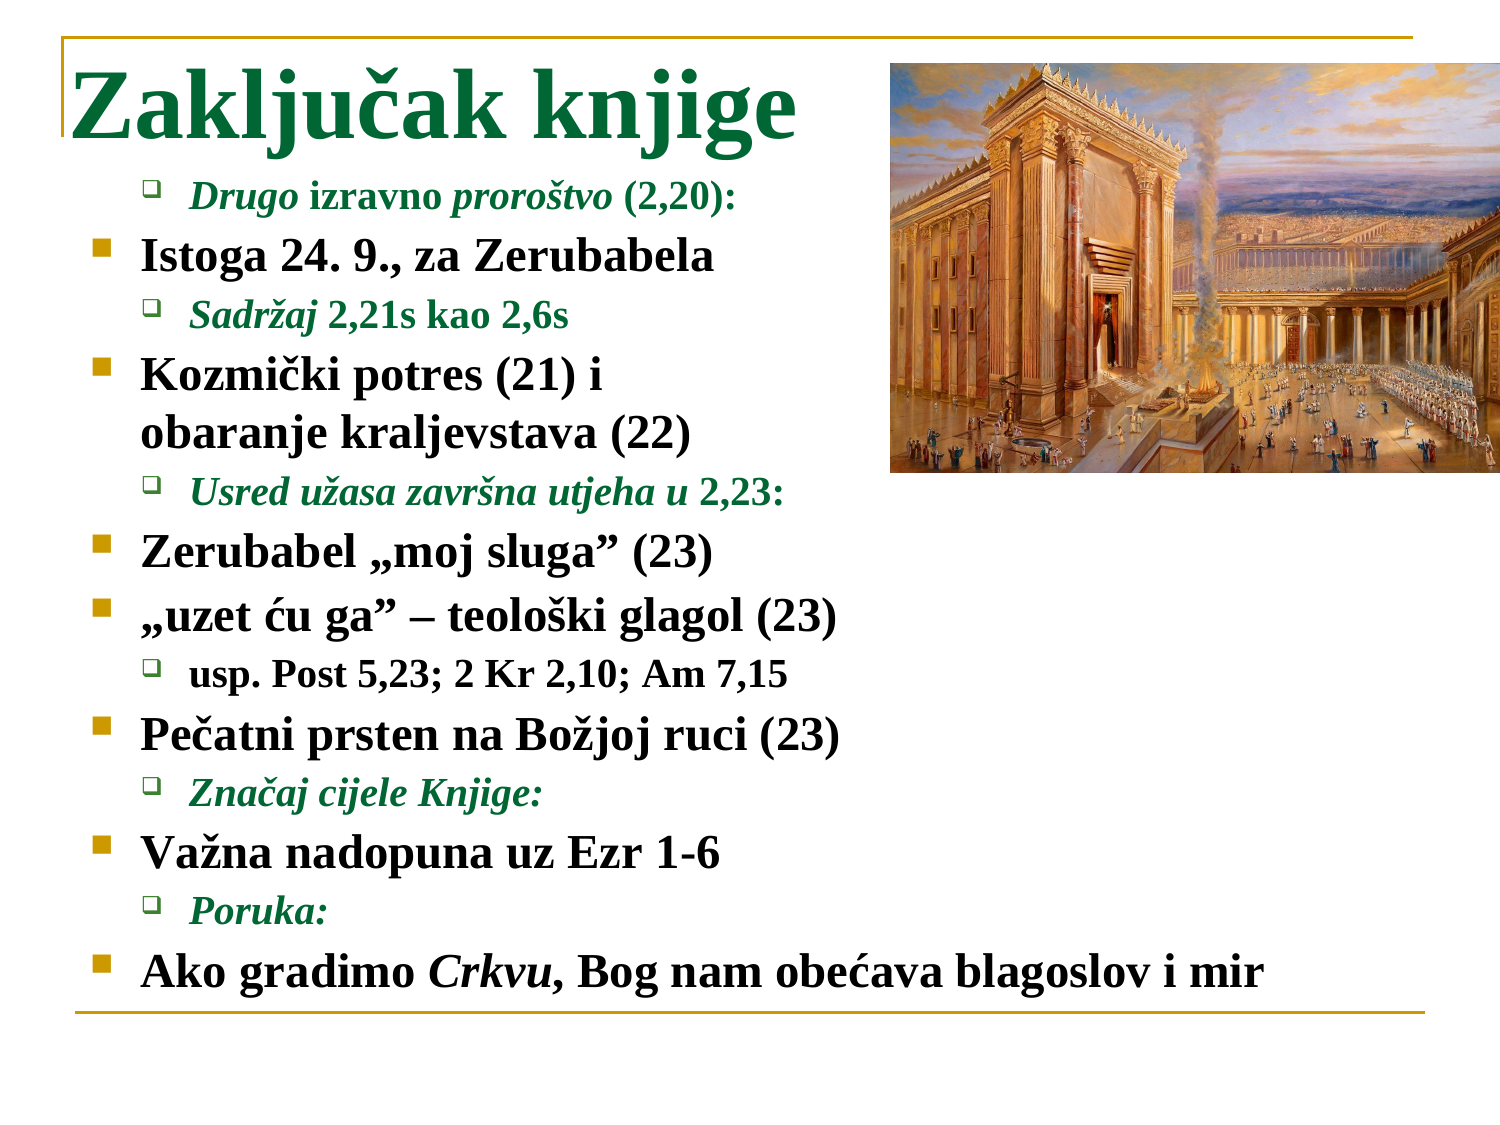

# Zaključak knjige
Drugo izravno proroštvo (2,20):
Istoga 24. 9., za Zerubabela
Sadržaj 2,21s kao 2,6s
Kozmički potres (21) i
obaranje kraljevstava (22)
Usred užasa završna utjeha u 2,23:
Zerubabel „moj sluga” (23)
„uzet ću ga” – teološki glagol (23)
usp. Post 5,23; 2 Kr 2,10; Am 7,15
Pečatni prsten na Božjoj ruci (23)
Značaj cijele Knjige:
Važna nadopuna uz Ezr 1-6
Poruka:
Ako gradimo Crkvu, Bog nam obećava blagoslov i mir